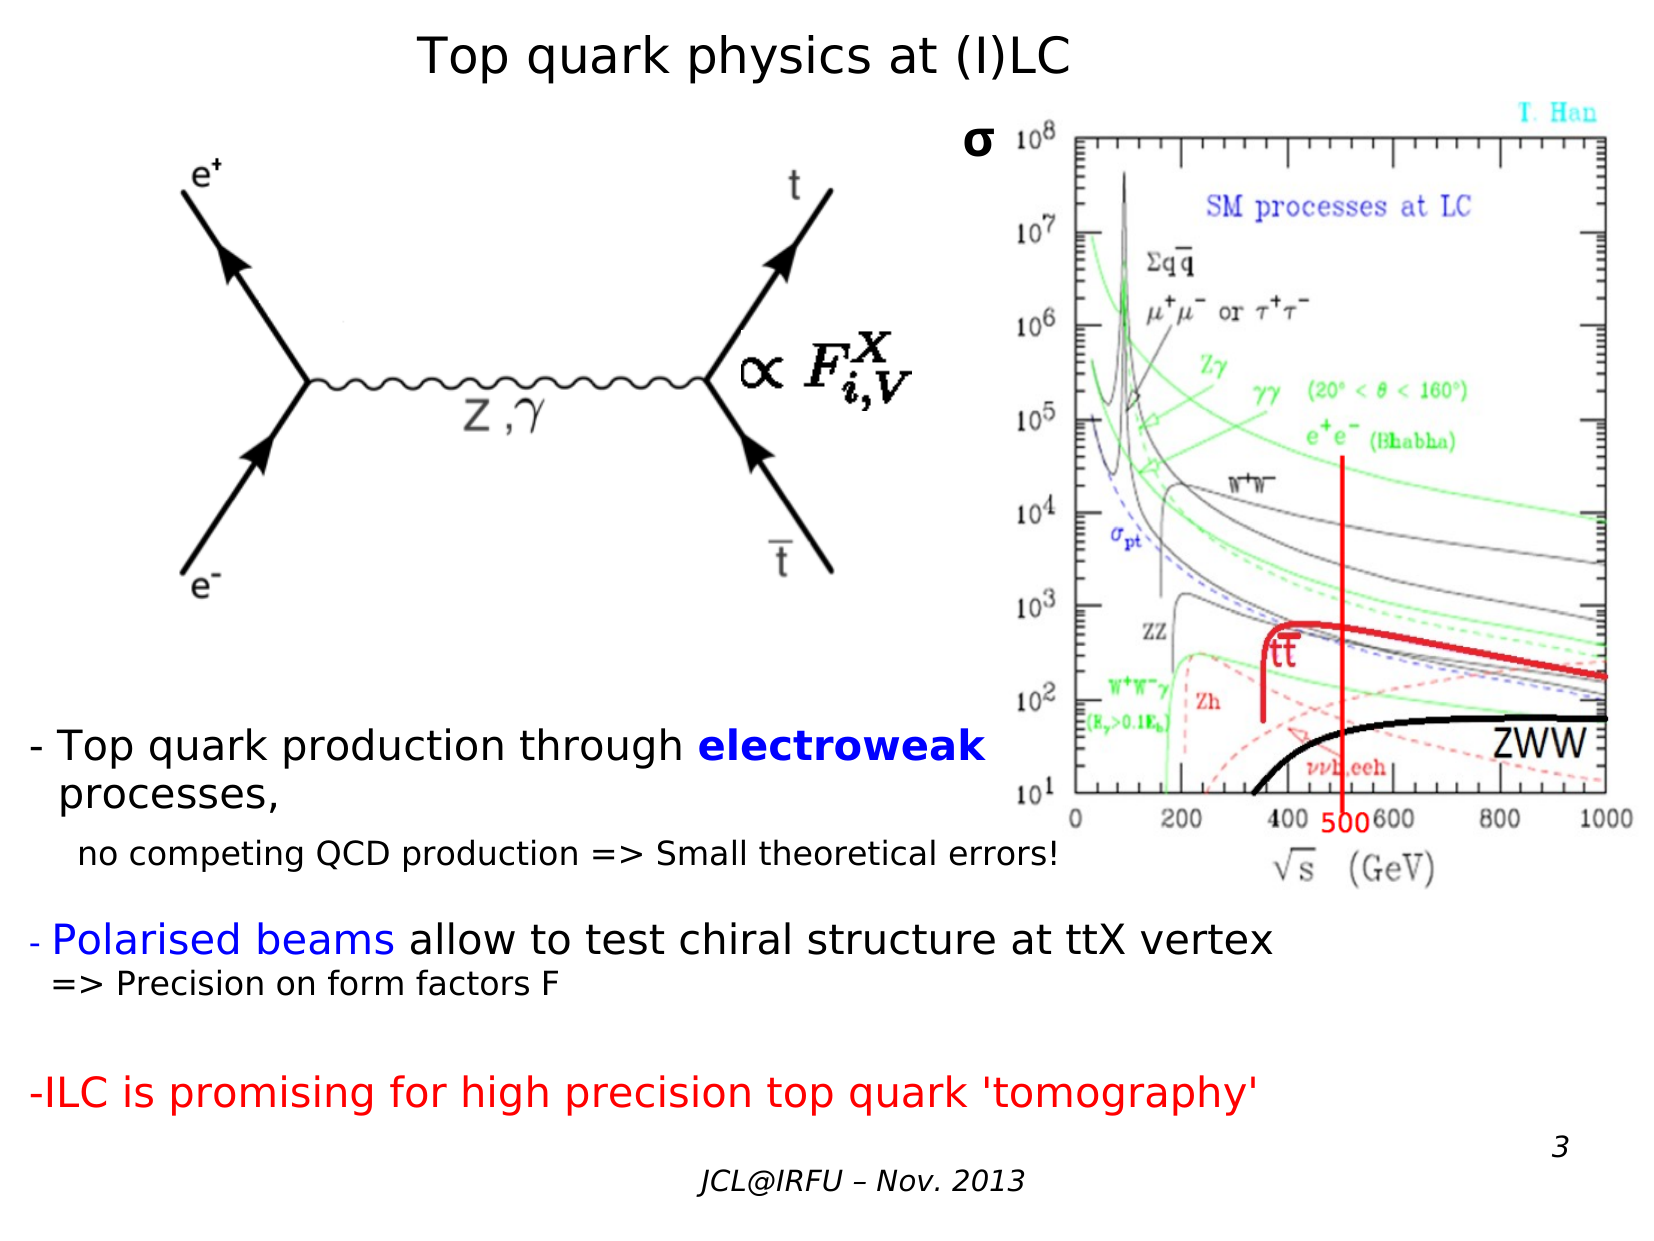

Top quark physics at (I)LC
σ
- Top quark production through electroweak
 processes,
 no competing QCD production => Small theoretical errors!
- Polarised beams allow to test chiral structure at ttX vertex
 => Precision on form factors F
-ILC is promising for high precision top quark 'tomography'
FCPPL Workshop - March 2012
3